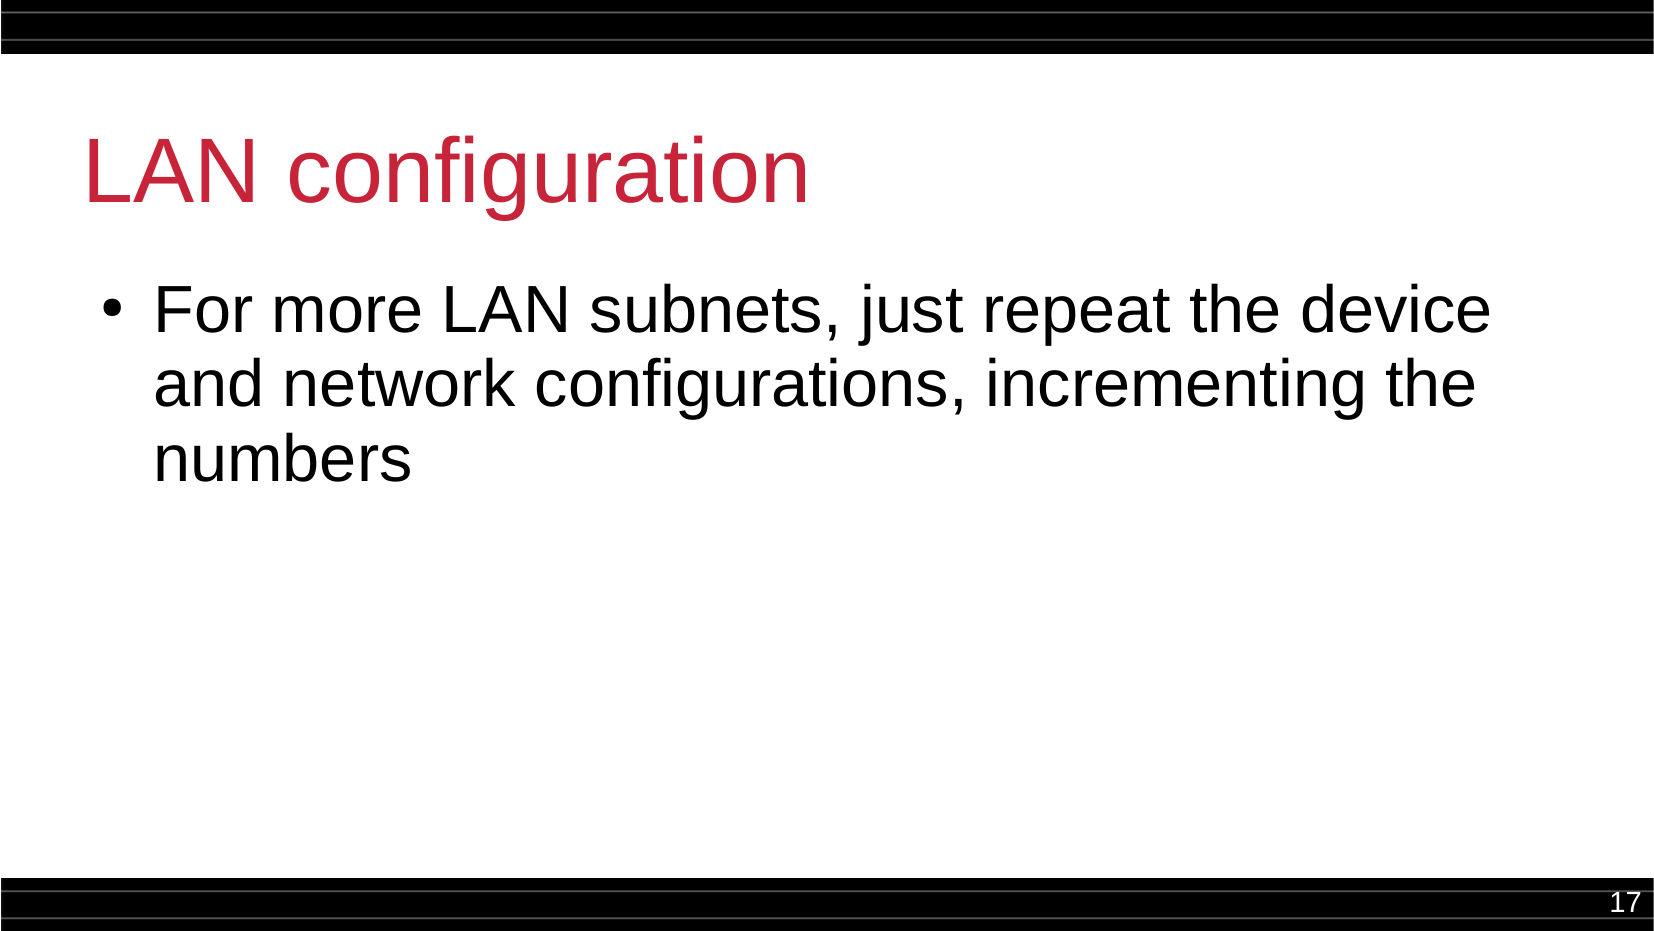

# LAN configuration
For more LAN subnets, just repeat the device and network configurations, incrementing the numbers